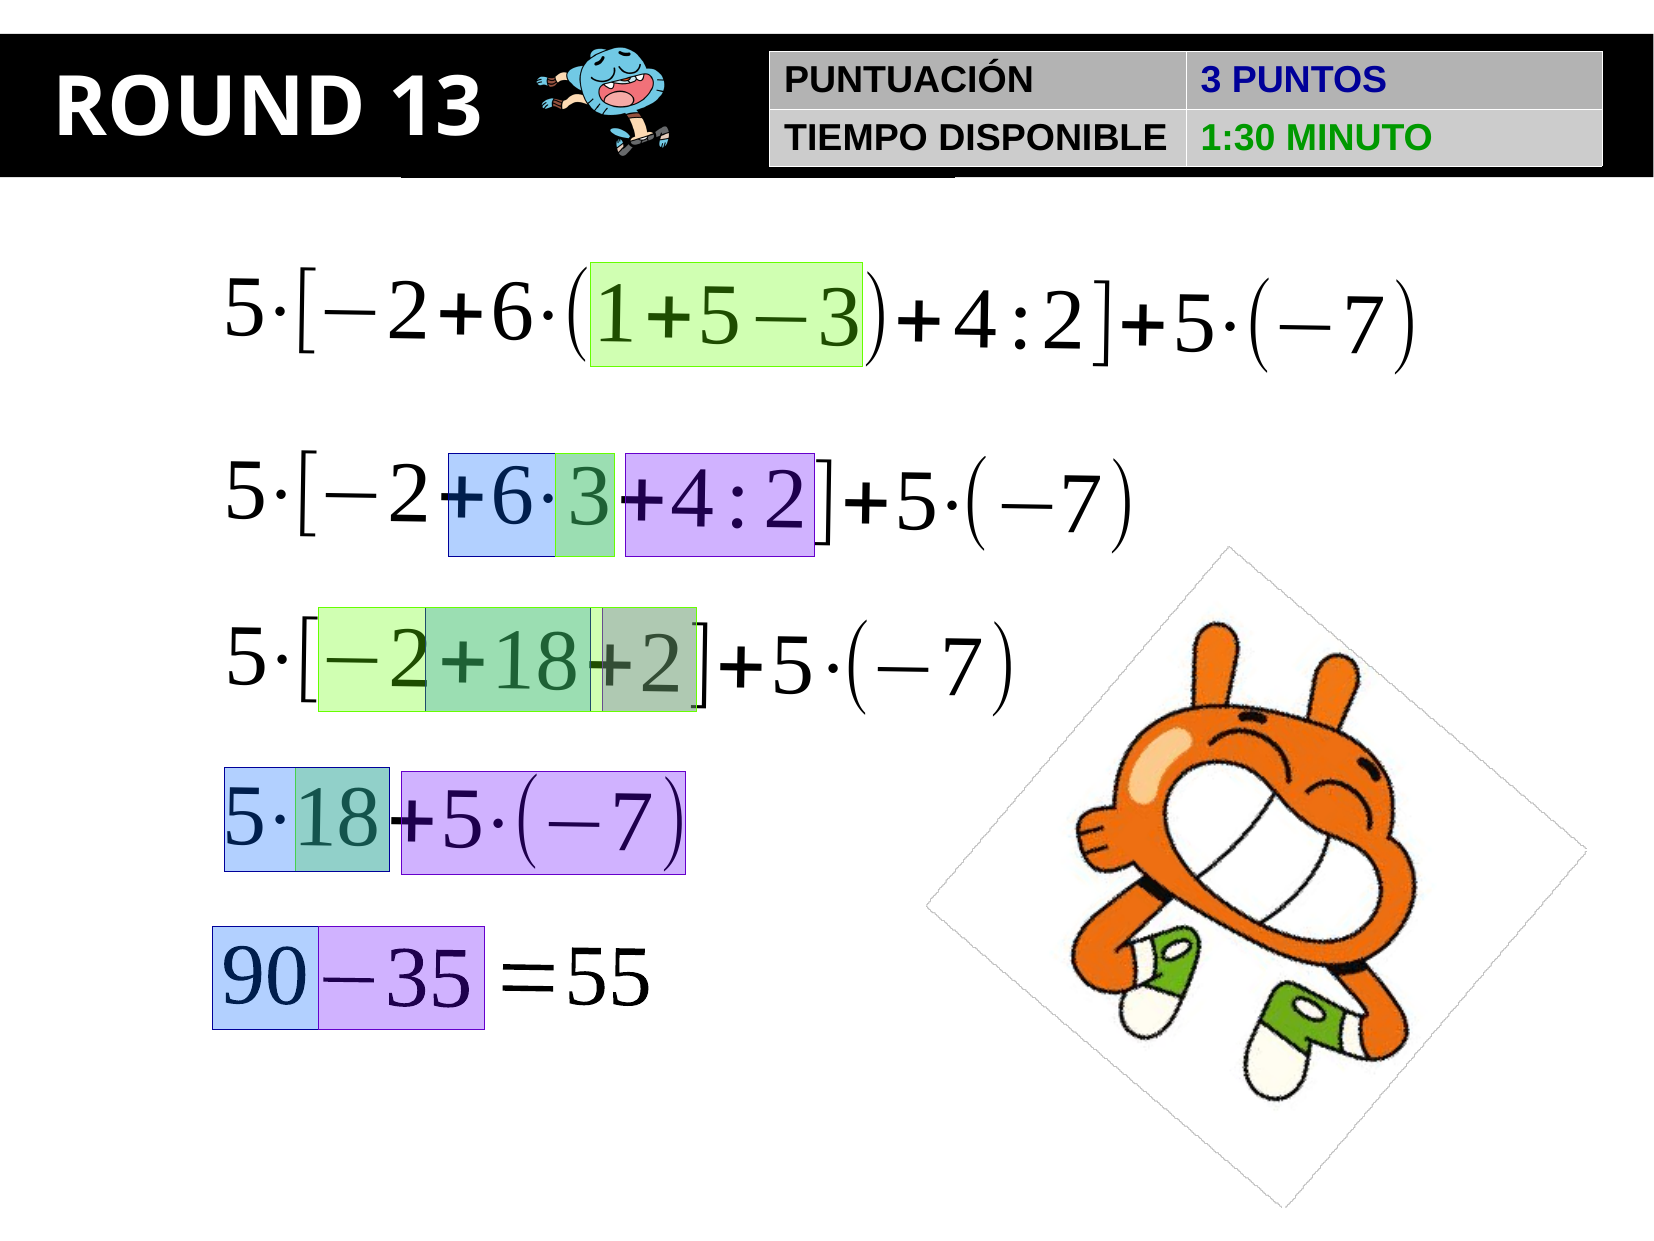

#
ROUND 13
| PUNTUACIÓN | 3 PUNTOS |
| --- | --- |
| TIEMPO DISPONIBLE | 1:30 MINUTO |